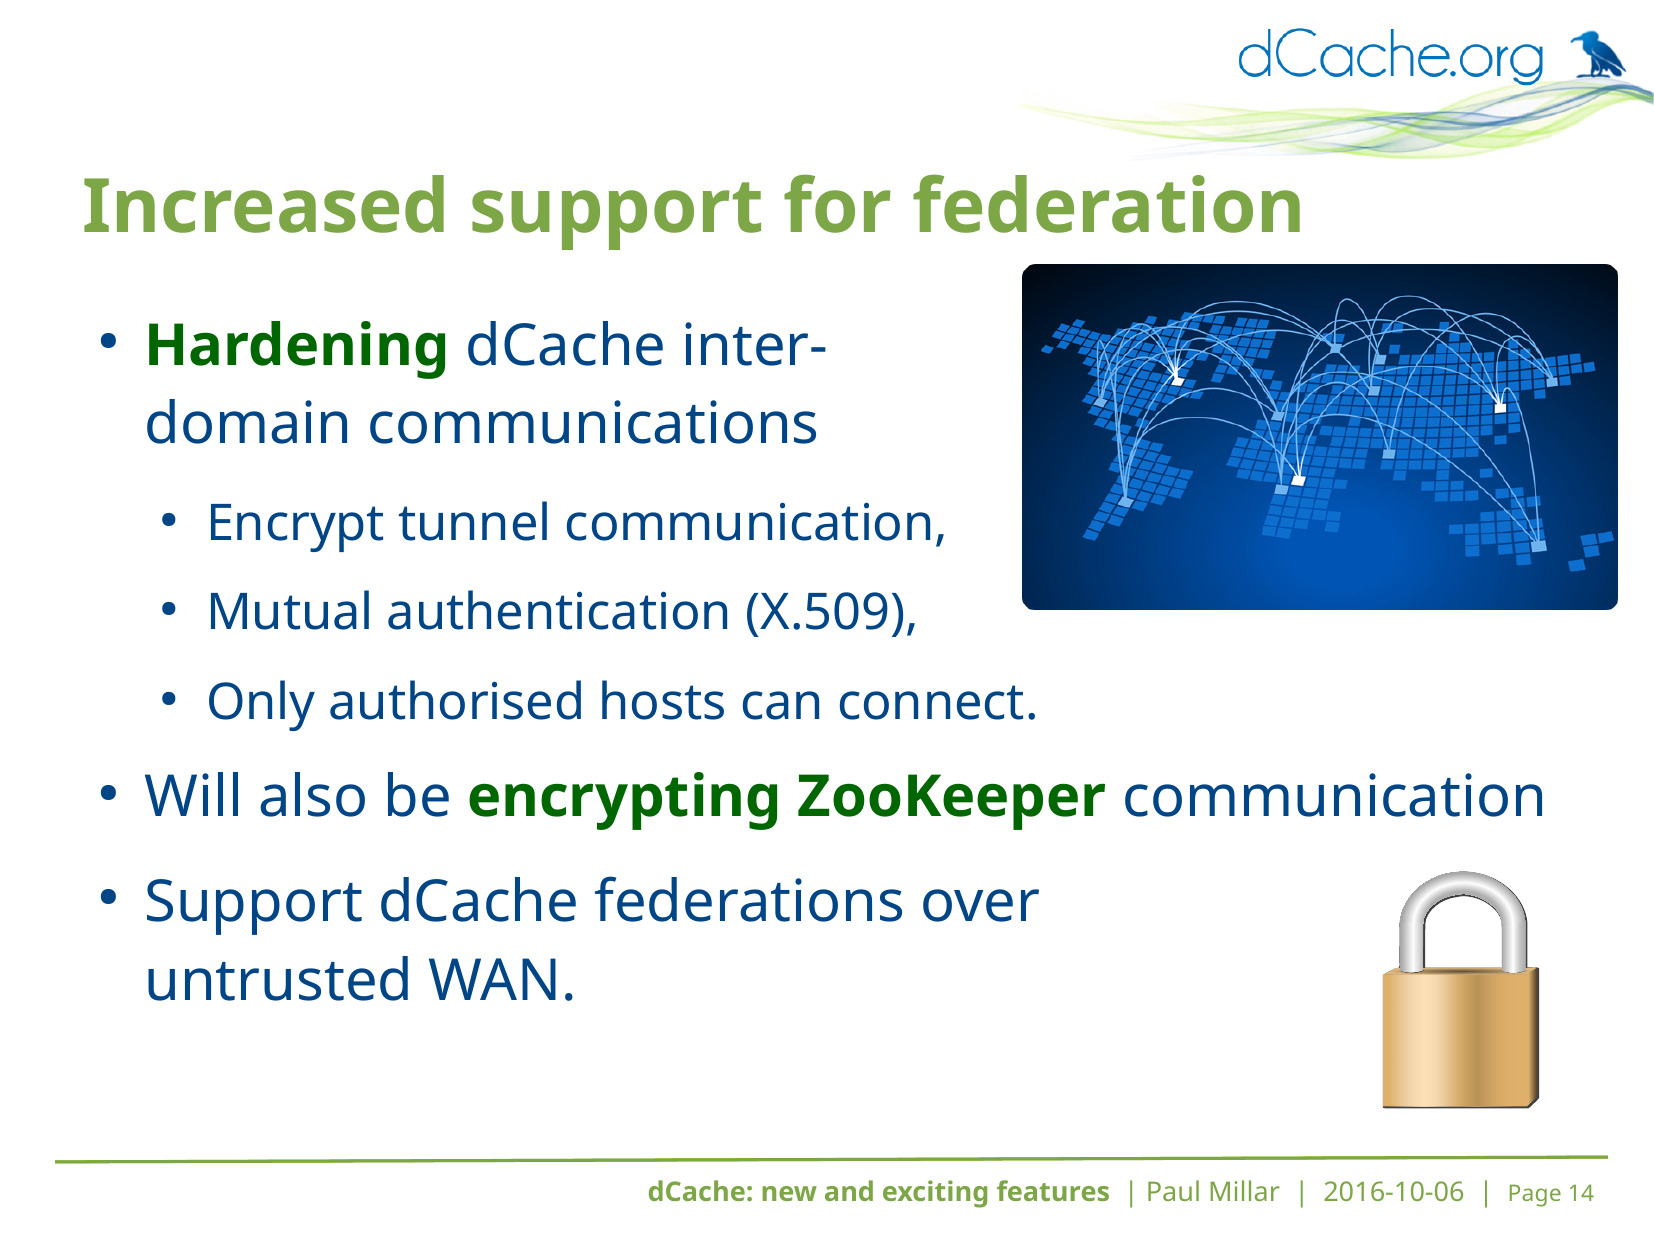

# Increased support for federation
Hardening dCache inter-
domain communications
Encrypt tunnel communication,
Mutual authentication (X.509),
Only authorised hosts can connect.
Will also be encrypting ZooKeeper communication
Support dCache federations over
untrusted WAN.
14